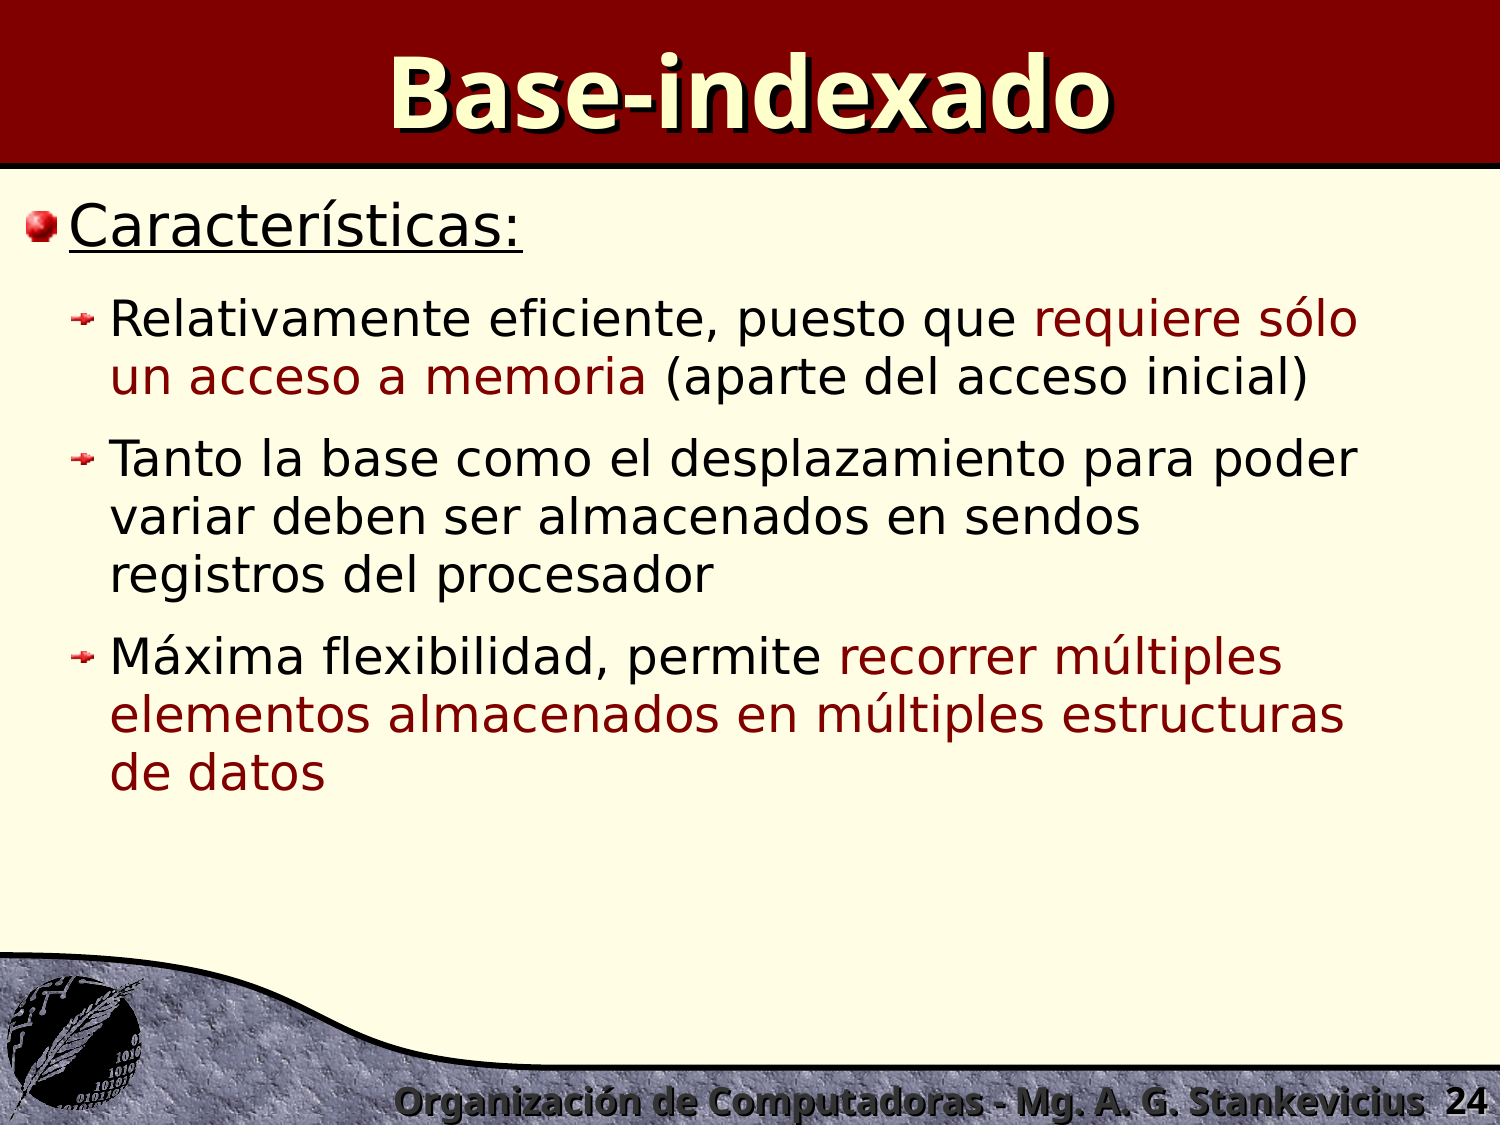

# Base-indexado
Características:
Relativamente eficiente, puesto que requiere sólo
un acceso a memoria (aparte del acceso inicial)
Tanto la base como el desplazamiento para poder variar deben ser almacenados en sendos
registros del procesador
Máxima flexibilidad, permite recorrer múltiples elementos almacenados en múltiples estructuras
de datos
24